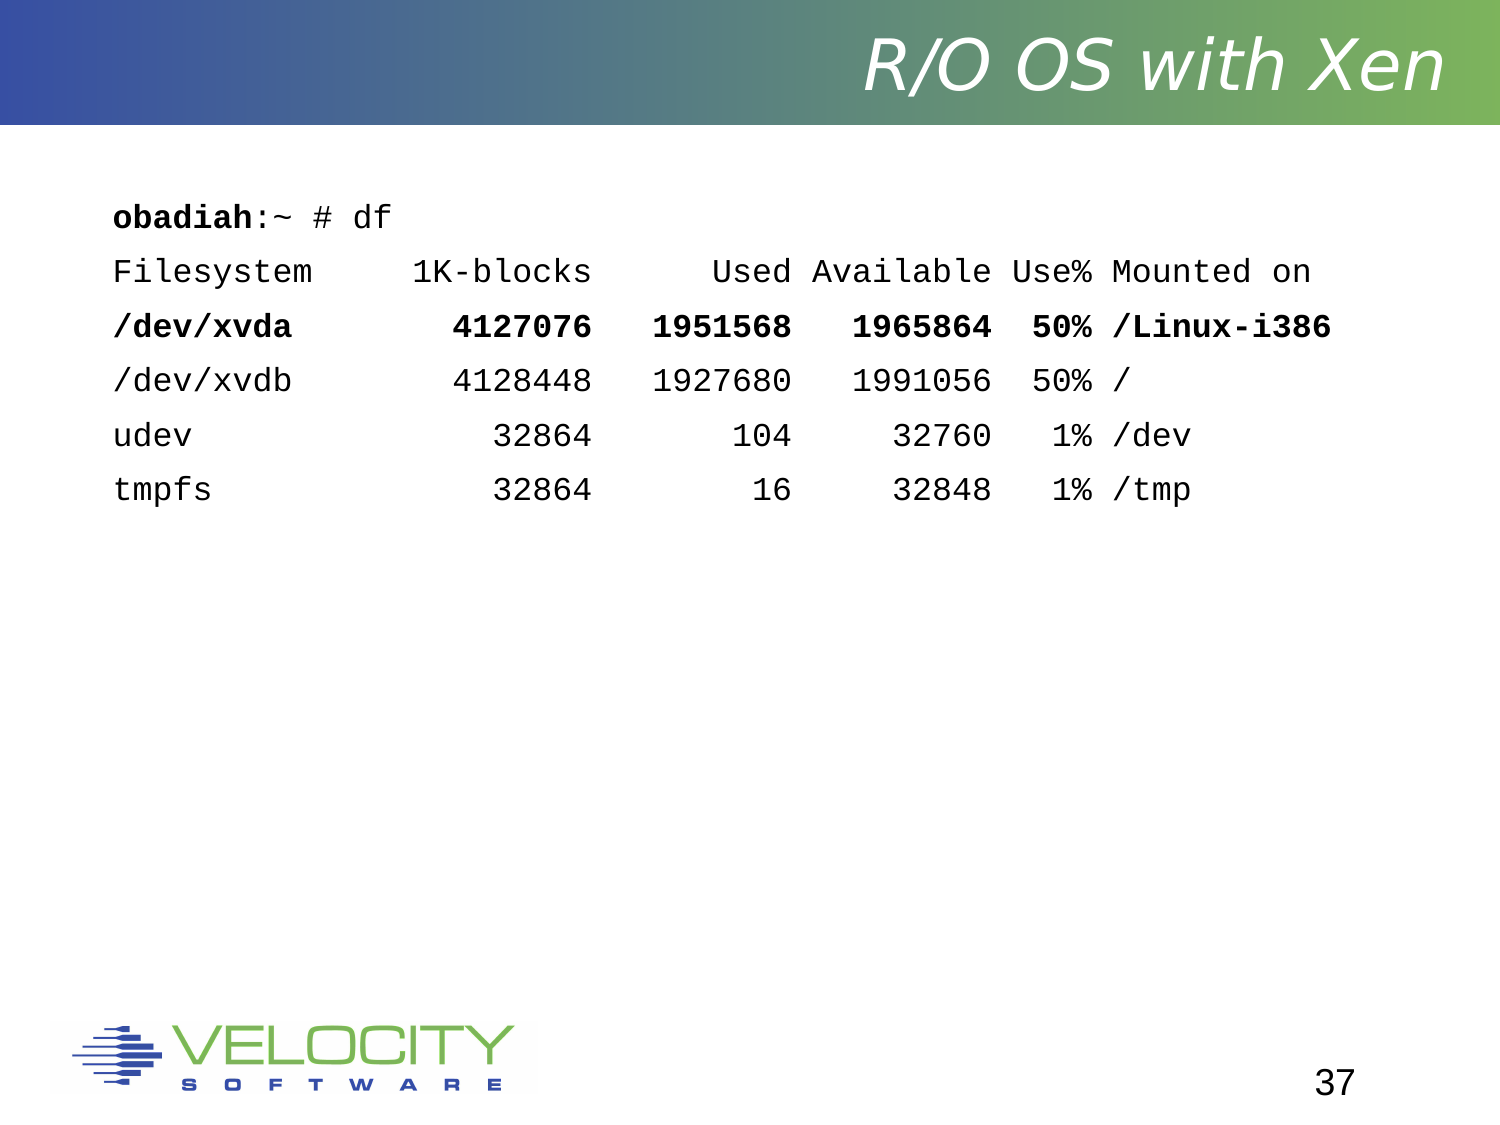

# R/O OS with Xen
obadiah:~ # df
Filesystem 1K-blocks Used Available Use% Mounted on
/dev/xvda 4127076 1951568 1965864 50% /Linux-i386
/dev/xvdb 4128448 1927680 1991056 50% /
udev 32864 104 32760 1% /dev
tmpfs 32864 16 32848 1% /tmp
37